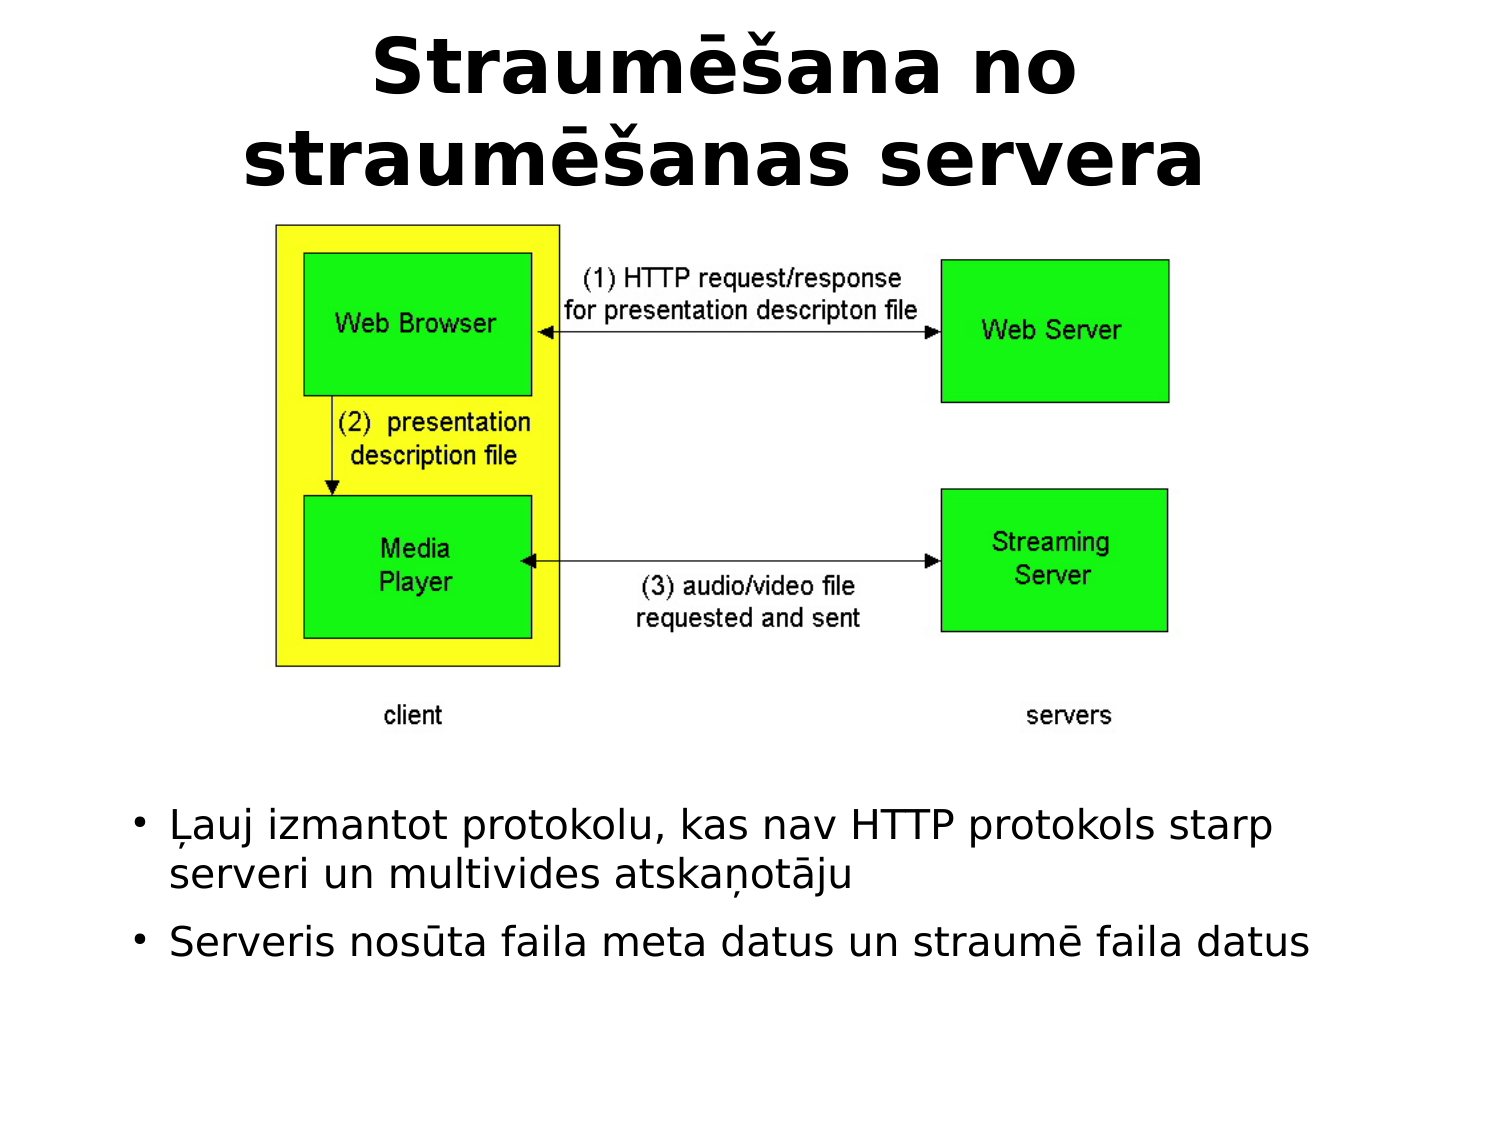

# Straumēšana no straumēšanas servera
Ļauj izmantot protokolu, kas nav HTTP protokols starp serveri un multivides atskaņotāju
Serveris nosūta faila meta datus un straumē faila datus